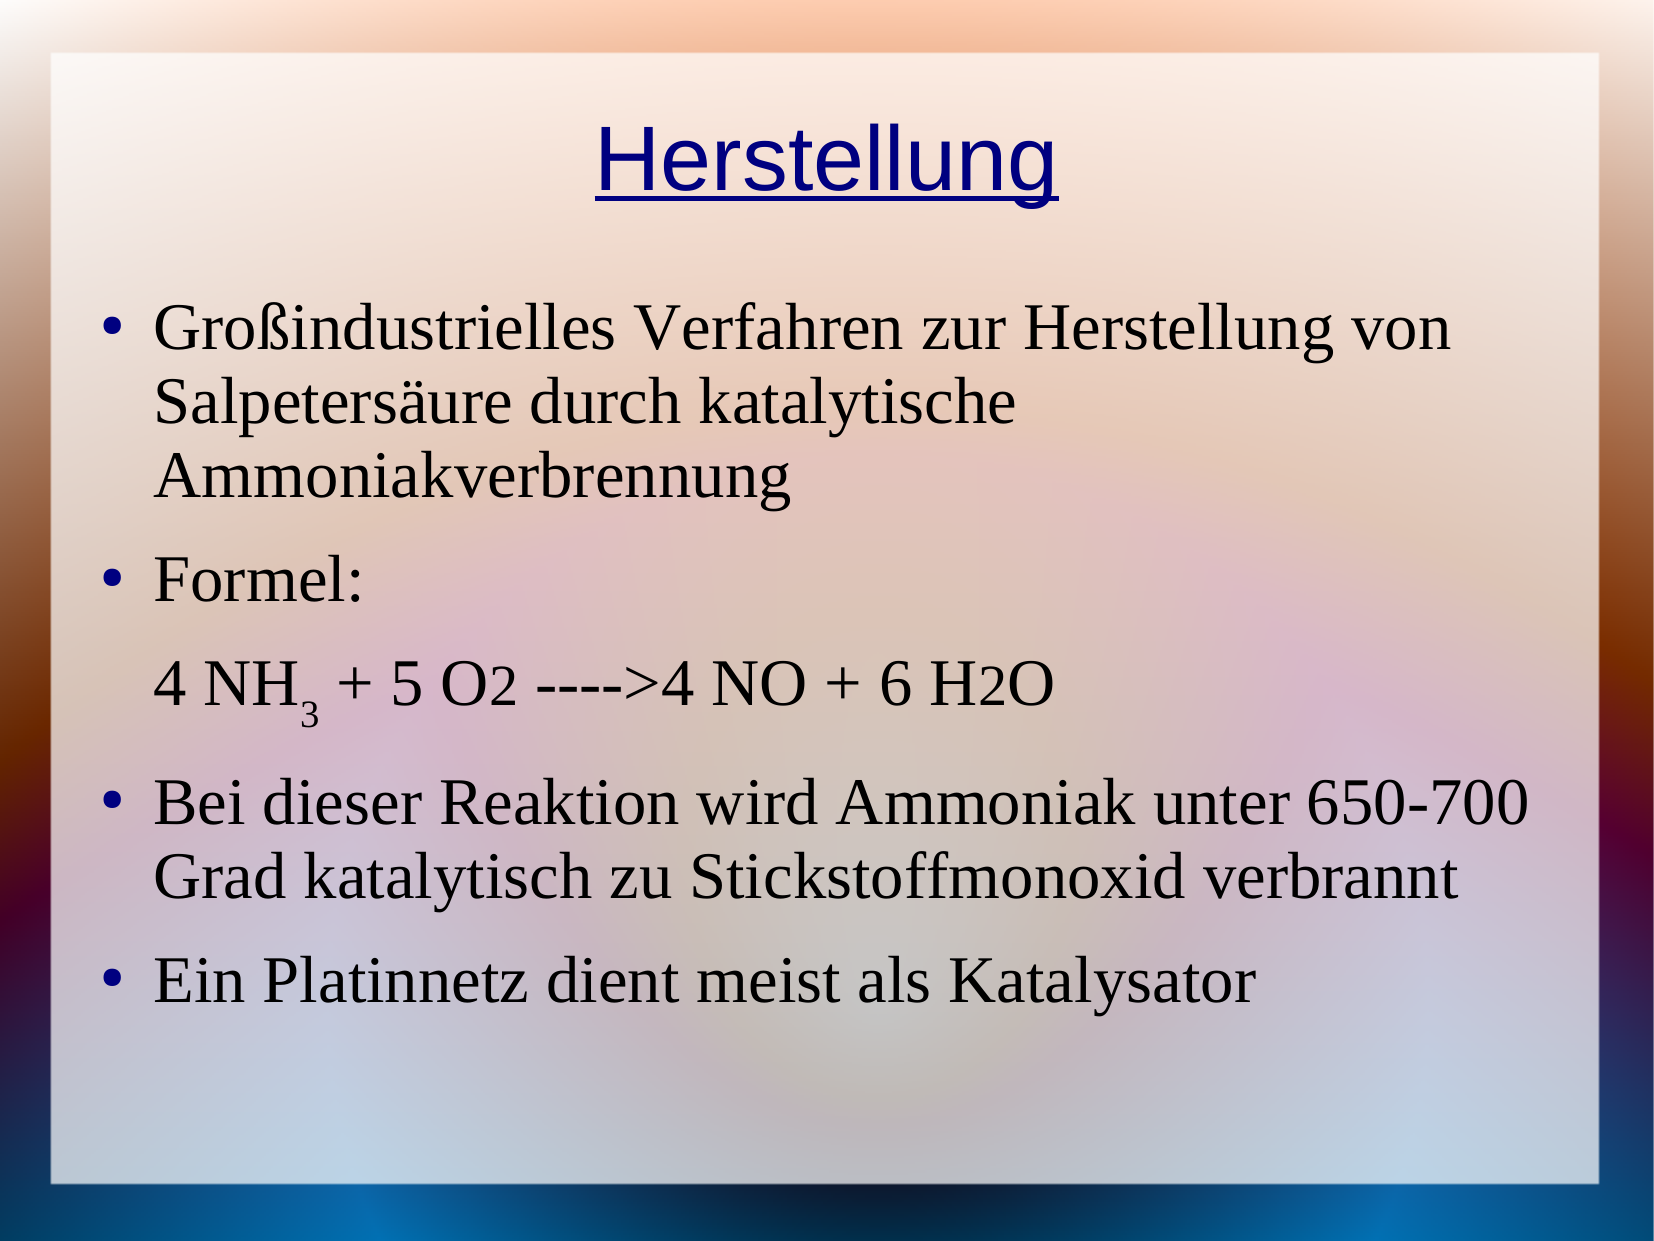

# Herstellung
Großindustrielles Verfahren zur Herstellung von Salpetersäure durch katalytische Ammoniakverbrennung
Formel:
4 NH3 + 5 O2 ---->4 NO + 6 H2O
Bei dieser Reaktion wird Ammoniak unter 650-700 Grad katalytisch zu Stickstoffmonoxid verbrannt
Ein Platinnetz dient meist als Katalysator